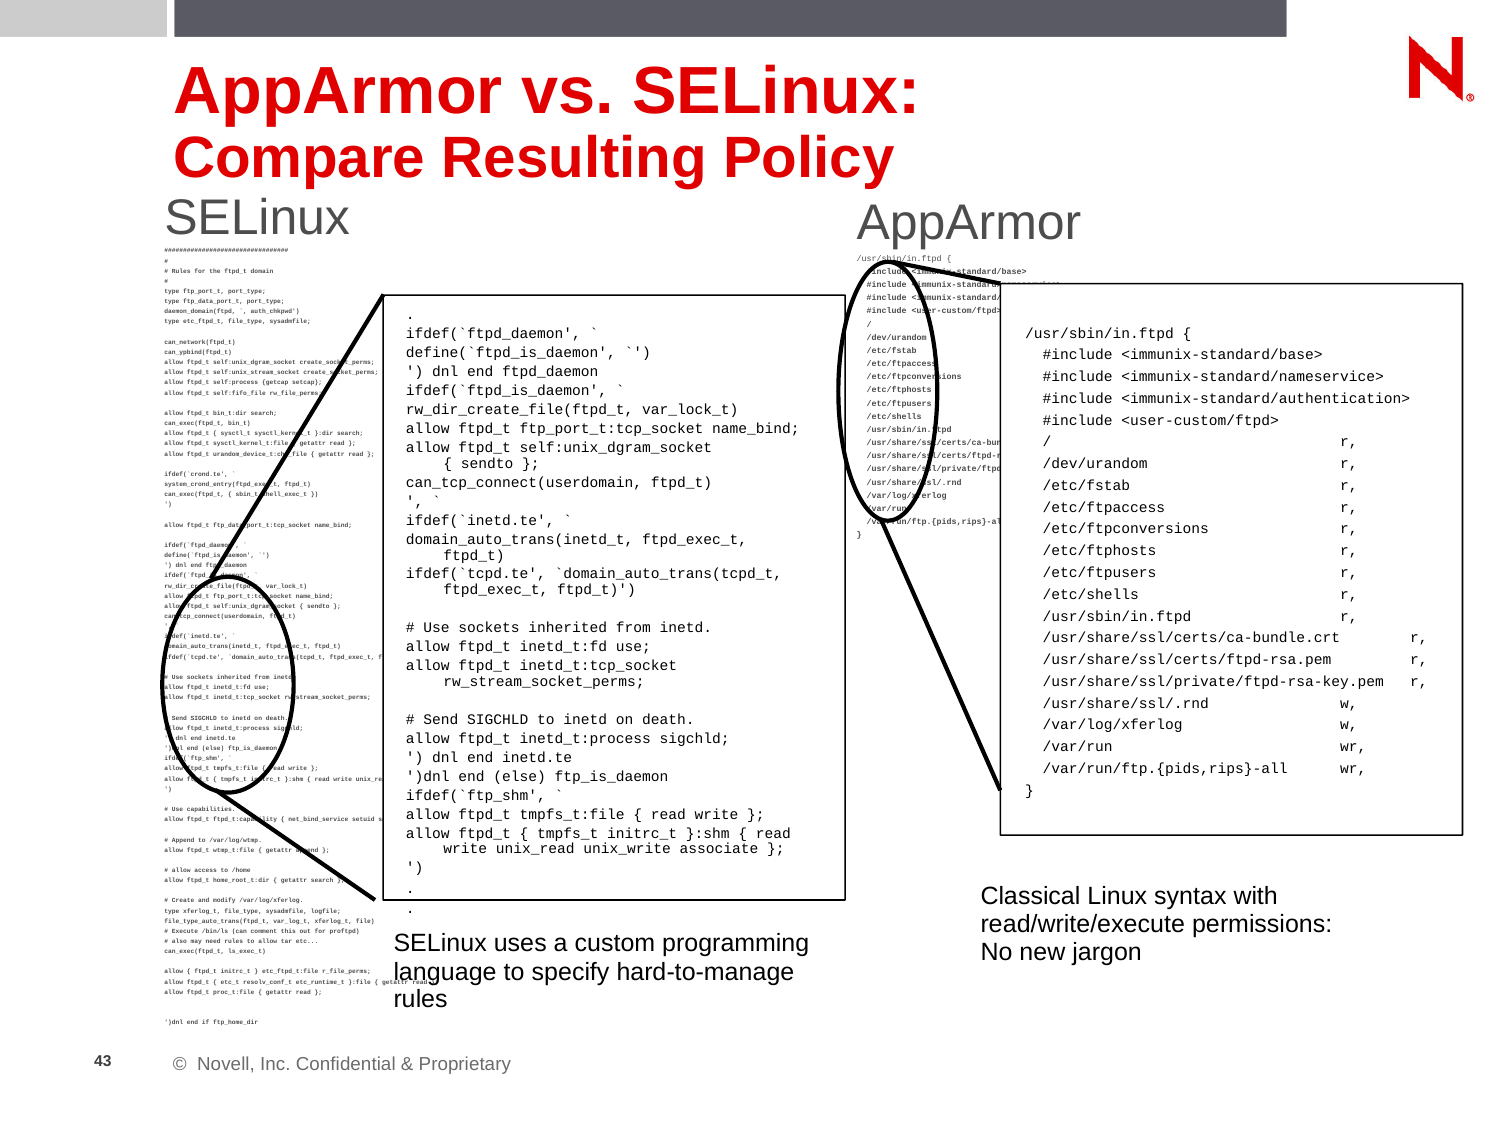

# AppArmor vs. SELinux: Compare Resulting Policy
SELinux
#################################
#
# Rules for the ftpd_t domain
#
type ftp_port_t, port_type;
type ftp_data_port_t, port_type;
daemon_domain(ftpd, `, auth_chkpwd')
type etc_ftpd_t, file_type, sysadmfile;
can_network(ftpd_t)
can_ypbind(ftpd_t)
allow ftpd_t self:unix_dgram_socket create_socket_perms;
allow ftpd_t self:unix_stream_socket create_socket_perms;
allow ftpd_t self:process {getcap setcap};
allow ftpd_t self:fifo_file rw_file_perms;
allow ftpd_t bin_t:dir search;
can_exec(ftpd_t, bin_t)
allow ftpd_t { sysctl_t sysctl_kernel_t }:dir search;
allow ftpd_t sysctl_kernel_t:file { getattr read };
allow ftpd_t urandom_device_t:chr_file { getattr read };
ifdef(`crond.te', `
system_crond_entry(ftpd_exec_t, ftpd_t)
can_exec(ftpd_t, { sbin_t shell_exec_t })
')
allow ftpd_t ftp_data_port_t:tcp_socket name_bind;
ifdef(`ftpd_daemon', `
define(`ftpd_is_daemon', `')
') dnl end ftpd_daemon
ifdef(`ftpd_is_daemon', `
rw_dir_create_file(ftpd_t, var_lock_t)
allow ftpd_t ftp_port_t:tcp_socket name_bind;
allow ftpd_t self:unix_dgram_socket { sendto };
can_tcp_connect(userdomain, ftpd_t)
', `
ifdef(`inetd.te', `
domain_auto_trans(inetd_t, ftpd_exec_t, ftpd_t)
ifdef(`tcpd.te', `domain_auto_trans(tcpd_t, ftpd_exec_t, ftpd_t)')
# Use sockets inherited from inetd.
allow ftpd_t inetd_t:fd use;
allow ftpd_t inetd_t:tcp_socket rw_stream_socket_perms;
# Send SIGCHLD to inetd on death.
allow ftpd_t inetd_t:process sigchld;
') dnl end inetd.te
')dnl end (else) ftp_is_daemon
ifdef(`ftp_shm', `
allow ftpd_t tmpfs_t:file { read write };
allow ftpd_t { tmpfs_t initrc_t }:shm { read write unix_read unix_write associate };
')
# Use capabilities.
allow ftpd_t ftpd_t:capability { net_bind_service setuid setgid fowner fsetid chown sys_resource sys_chroot };
# Append to /var/log/wtmp.
allow ftpd_t wtmp_t:file { getattr append };
# allow access to /home
allow ftpd_t home_root_t:dir { getattr search };
# Create and modify /var/log/xferlog.
type xferlog_t, file_type, sysadmfile, logfile;
file_type_auto_trans(ftpd_t, var_log_t, xferlog_t, file)
# Execute /bin/ls (can comment this out for proftpd)
# also may need rules to allow tar etc...
can_exec(ftpd_t, ls_exec_t)
allow { ftpd_t initrc_t } etc_ftpd_t:file r_file_perms;
allow ftpd_t { etc_t resolv_conf_t etc_runtime_t }:file { getattr read };
allow ftpd_t proc_t:file { getattr read };
')dnl end if ftp_home_dir
AppArmor
/usr/sbin/in.ftpd {
 #include <immunix-standard/base>
 #include <immunix-standard/nameservice>
 #include <immunix-standard/authentication>
 #include <user-custom/ftpd>
 / r,
 /dev/urandom r,
 /etc/fstab r,
 /etc/ftpaccess r,
 /etc/ftpconversions r,
 /etc/ftphosts r,
 /etc/ftpusers r,
 /etc/shells r,
 /usr/sbin/in.ftpd r,
 /usr/share/ssl/certs/ca-bundle.crt r,
 /usr/share/ssl/certs/ftpd-rsa.pem r,
 /usr/share/ssl/private/ftpd-rsa-key.pem r,
 /usr/share/ssl/.rnd w,
 /var/log/xferlog w,
 /var/run wr,
 /var/run/ftp.{pids,rips}-all wr,
}
/usr/sbin/in.ftpd {
 #include <immunix-standard/base>
 #include <immunix-standard/nameservice>
 #include <immunix-standard/authentication>
 #include <user-custom/ftpd>
 / r,
 /dev/urandom r,
 /etc/fstab r,
 /etc/ftpaccess r,
 /etc/ftpconversions r,
 /etc/ftphosts r,
 /etc/ftpusers r,
 /etc/shells r,
 /usr/sbin/in.ftpd r,
 /usr/share/ssl/certs/ca-bundle.crt r,
 /usr/share/ssl/certs/ftpd-rsa.pem r,
 /usr/share/ssl/private/ftpd-rsa-key.pem r,
 /usr/share/ssl/.rnd w,
 /var/log/xferlog w,
 /var/run wr,
 /var/run/ftp.{pids,rips}-all wr,
}
Classical Linux syntax with read/write/execute permissions: No new jargon
.
ifdef(`ftpd_daemon', `
define(`ftpd_is_daemon', `')
') dnl end ftpd_daemon
ifdef(`ftpd_is_daemon', `
rw_dir_create_file(ftpd_t, var_lock_t)
allow ftpd_t ftp_port_t:tcp_socket name_bind;
allow ftpd_t self:unix_dgram_socket { sendto };
can_tcp_connect(userdomain, ftpd_t)
', `
ifdef(`inetd.te', `
domain_auto_trans(inetd_t, ftpd_exec_t, ftpd_t)
ifdef(`tcpd.te', `domain_auto_trans(tcpd_t, ftpd_exec_t, ftpd_t)')
# Use sockets inherited from inetd.
allow ftpd_t inetd_t:fd use;
allow ftpd_t inetd_t:tcp_socket rw_stream_socket_perms;
# Send SIGCHLD to inetd on death.
allow ftpd_t inetd_t:process sigchld;
') dnl end inetd.te
')dnl end (else) ftp_is_daemon
ifdef(`ftp_shm', `
allow ftpd_t tmpfs_t:file { read write };
allow ftpd_t { tmpfs_t initrc_t }:shm { read write unix_read unix_write associate };
')
.
.
SELinux uses a custom programming language to specify hard-to-manage rules
AppArmor profile for the same program is about 4x smaller